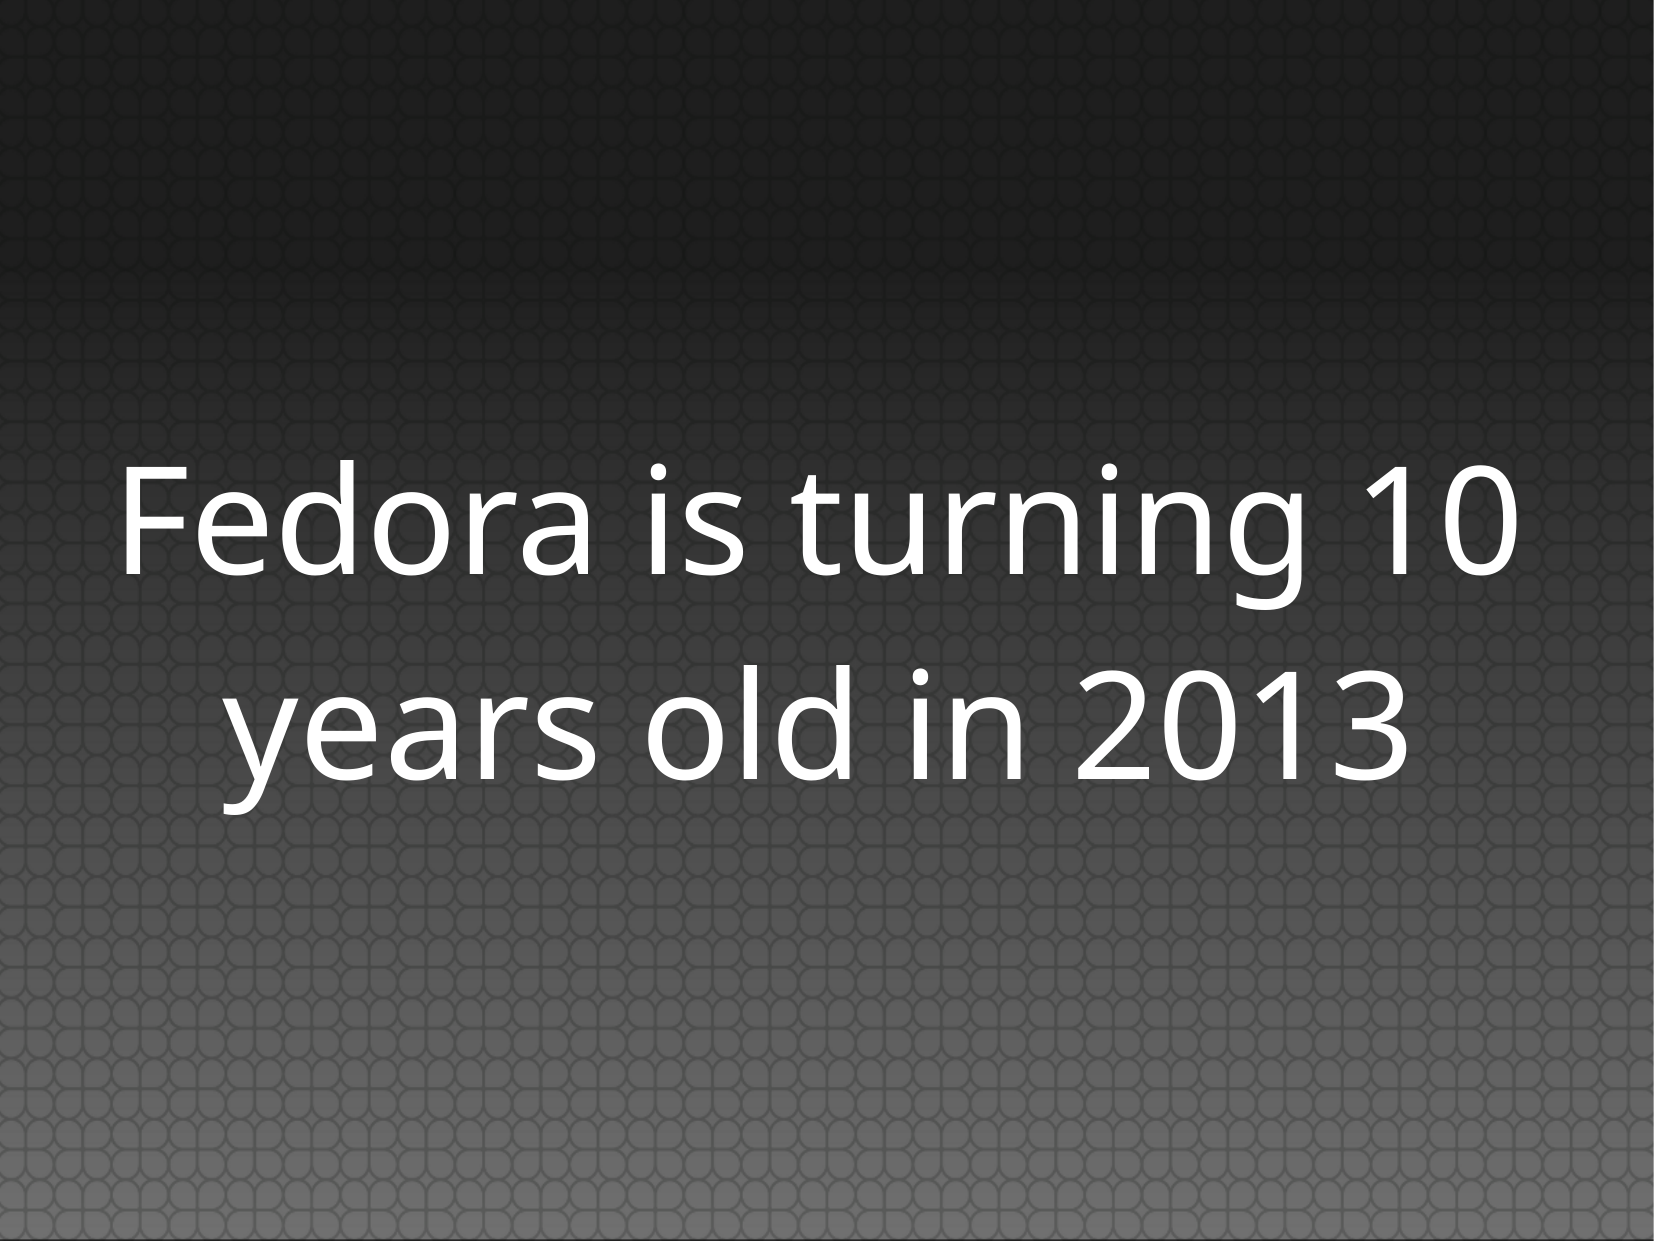

# Fedora is turning 10 years old in 2013